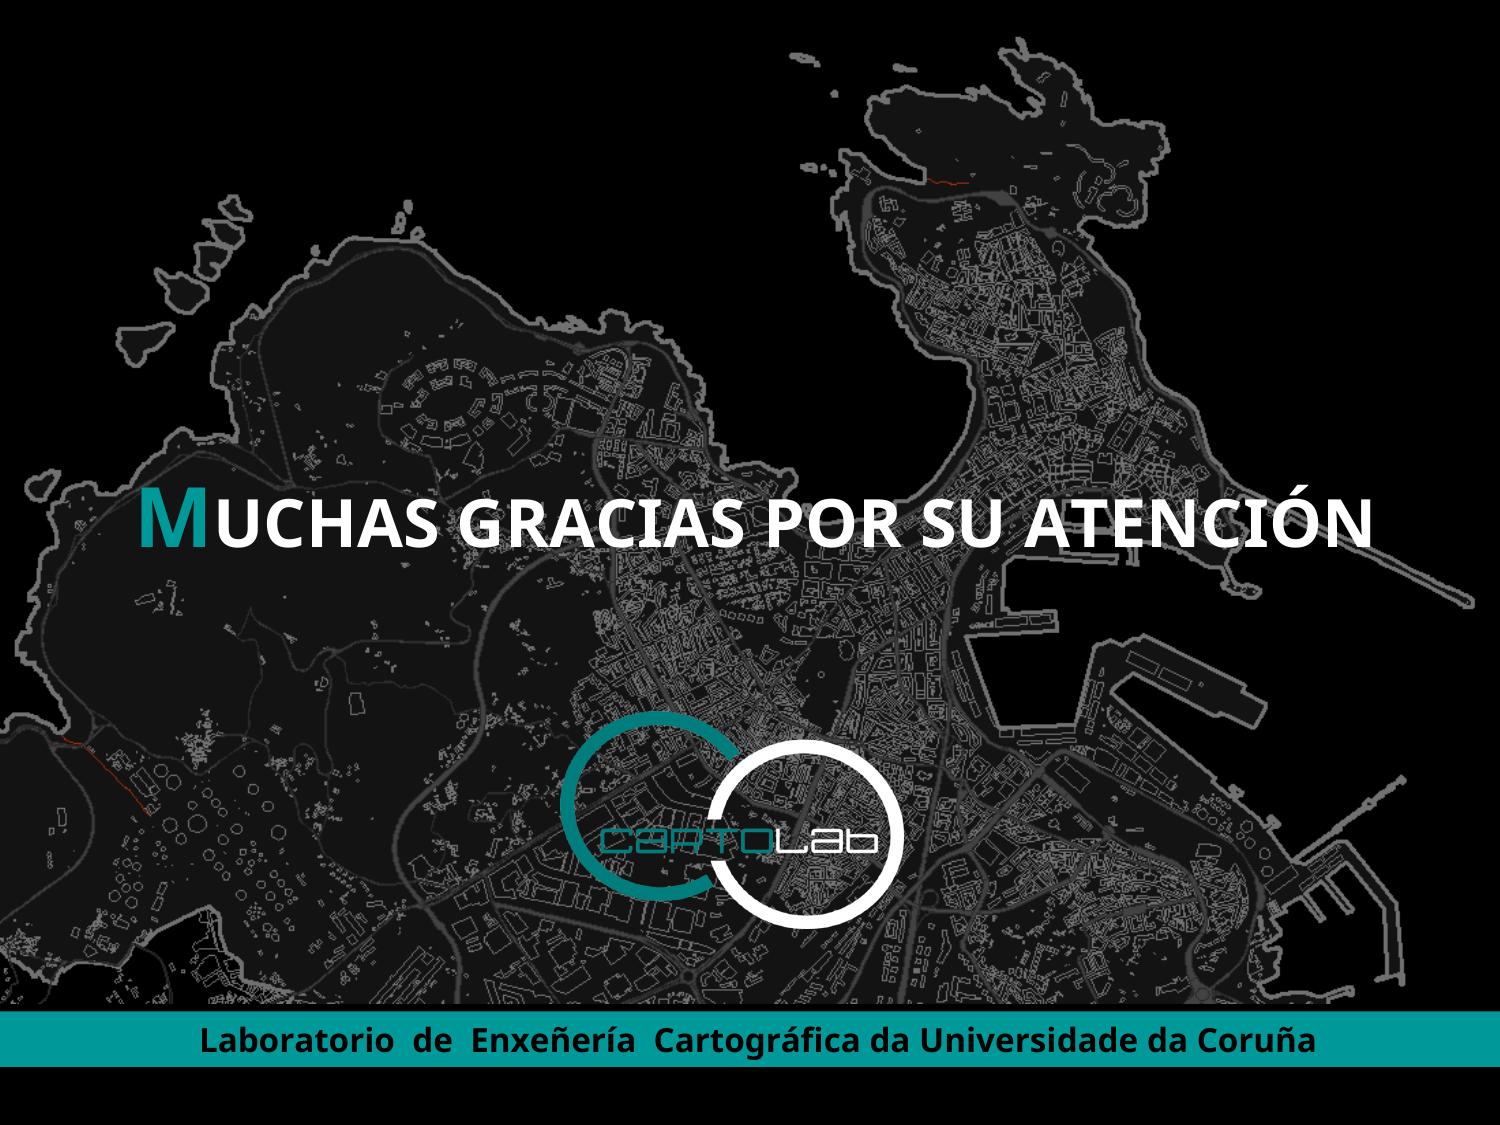

MUCHAS GRACIAS POR SU ATENCIÓN
 Laboratorio de Enxeñería Cartográfica da Universidade da Coruña